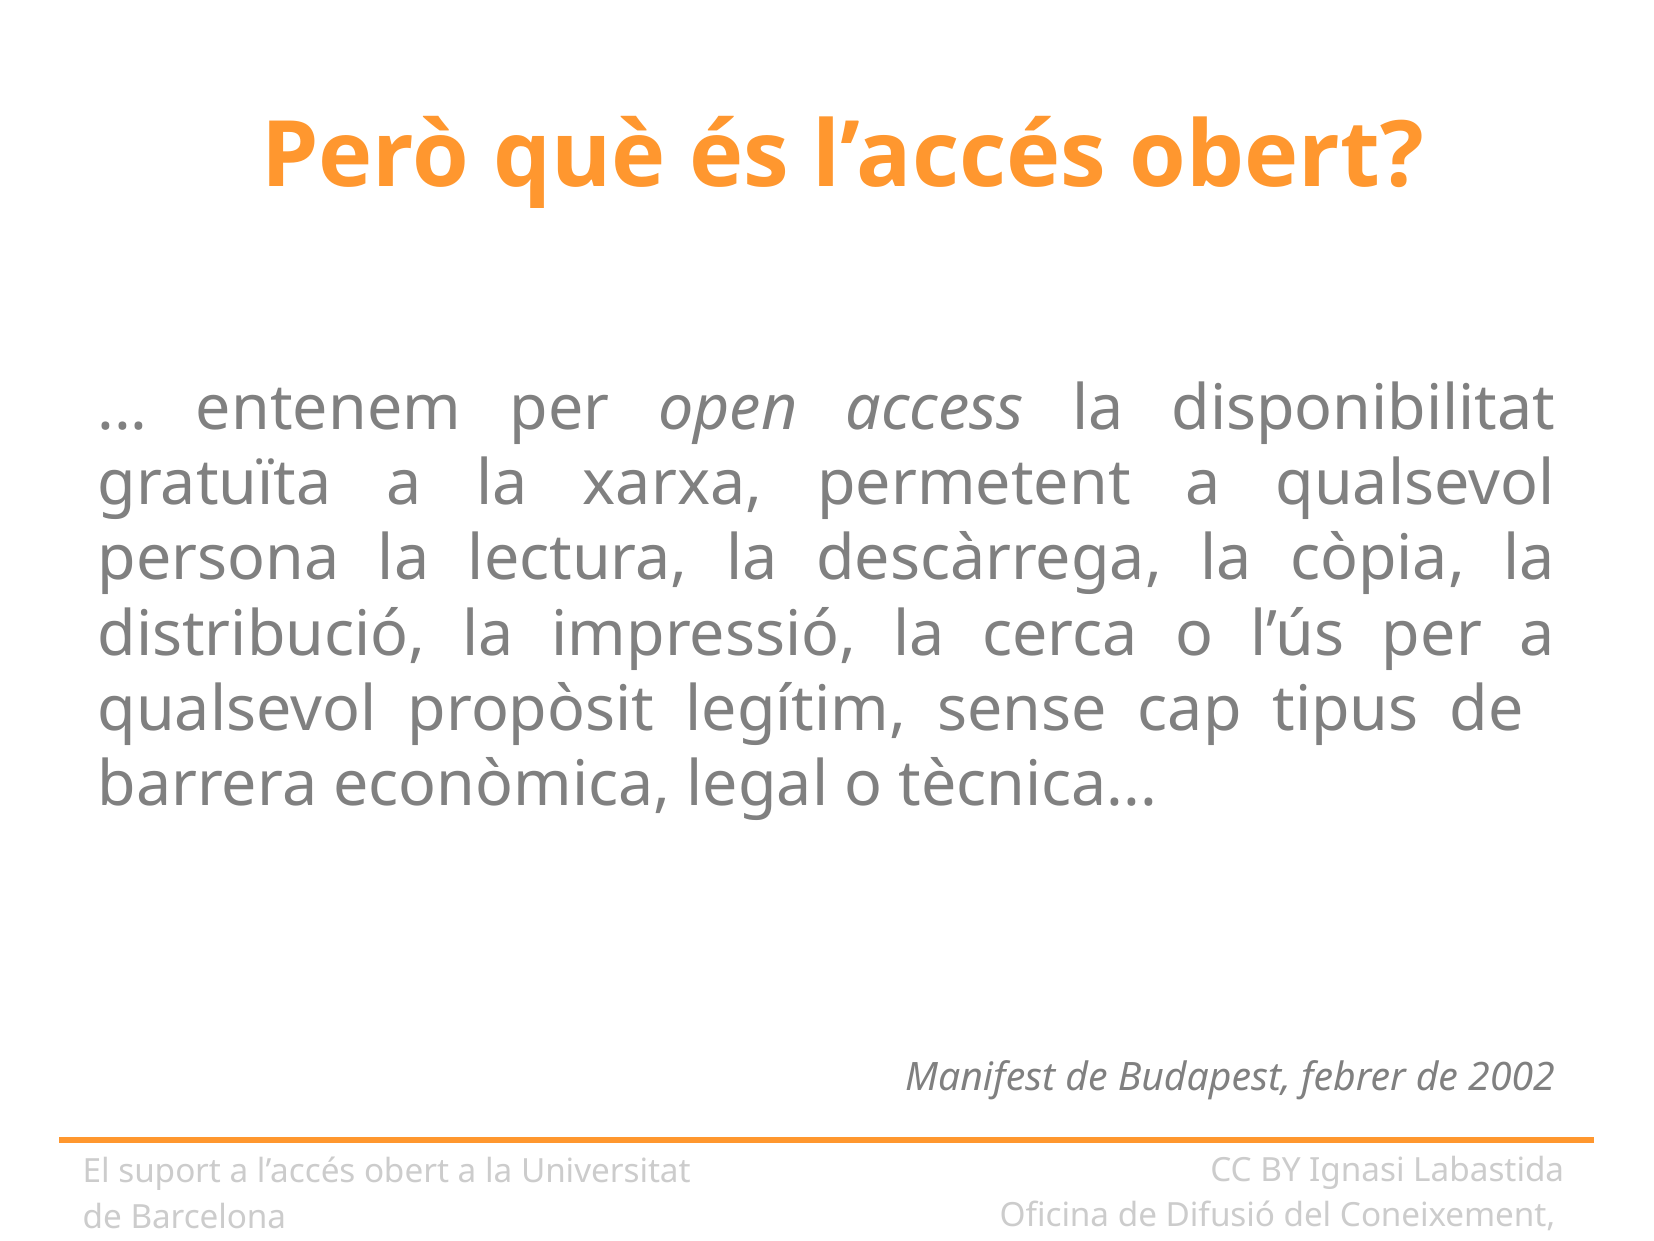

# Però què és l’accés obert?
... entenem per open access la disponibilitat gratuïta a la xarxa, permetent a qualsevol persona la lectura, la descàrrega, la còpia, la distribució, la impressió, la cerca o l’ús per a qualsevol propòsit legítim, sense cap tipus de barrera econòmica, legal o tècnica...
Manifest de Budapest, febrer de 2002